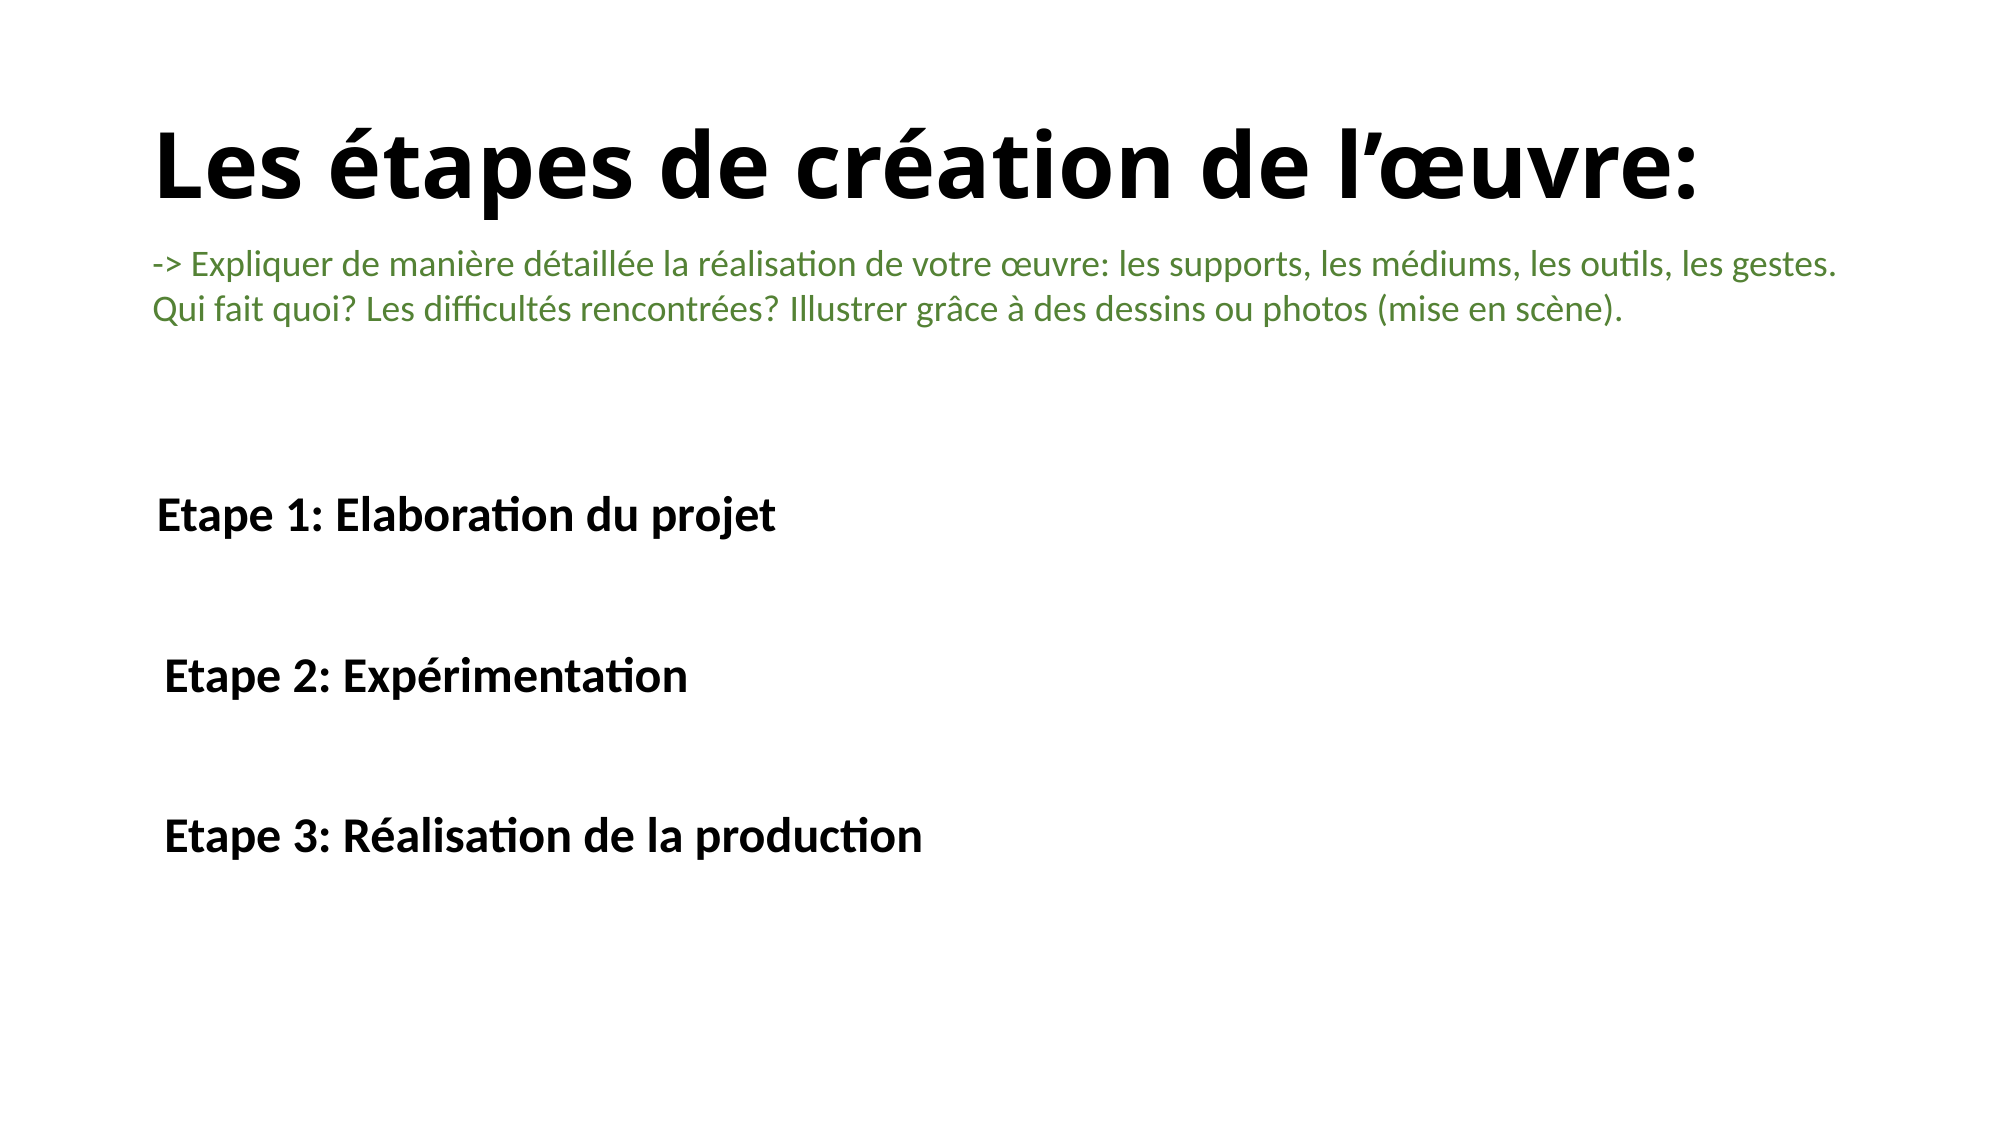

# Les étapes de création de l’œuvre:
-> Expliquer de manière détaillée la réalisation de votre œuvre: les supports, les médiums, les outils, les gestes. Qui fait quoi? Les difficultés rencontrées? Illustrer grâce à des dessins ou photos (mise en scène).
Etape 1: Elaboration du projet
Etape 2: Expérimentation
Etape 3: Réalisation de la production